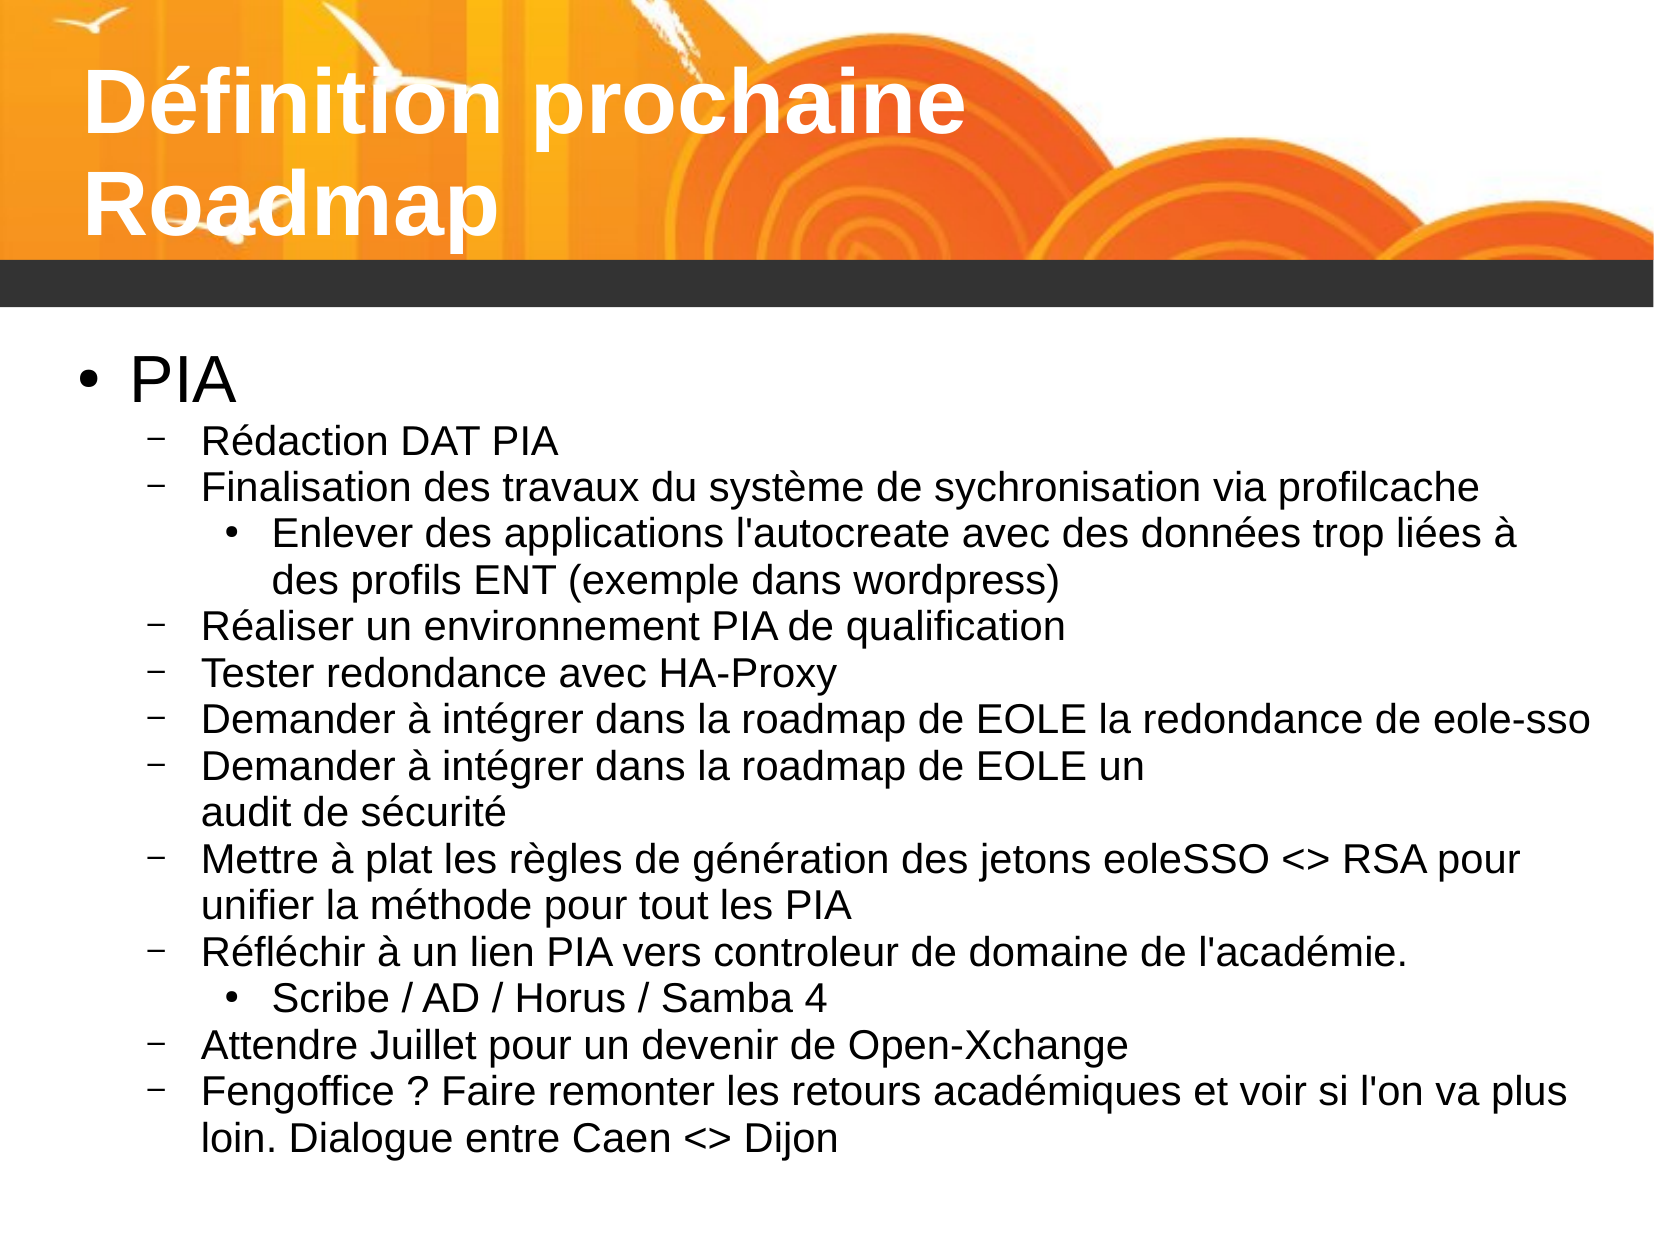

# Définition prochaine Roadmap
PIA
Rédaction DAT PIA
Finalisation des travaux du système de sychronisation via profilcache
Enlever des applications l'autocreate avec des données trop liées à des profils ENT (exemple dans wordpress)
Réaliser un environnement PIA de qualification
Tester redondance avec HA-Proxy
Demander à intégrer dans la roadmap de EOLE la redondance de eole-sso
Demander à intégrer dans la roadmap de EOLE un
audit de sécurité
Mettre à plat les règles de génération des jetons eoleSSO <> RSA pour unifier la méthode pour tout les PIA
Réfléchir à un lien PIA vers controleur de domaine de l'académie.
Scribe / AD / Horus / Samba 4
Attendre Juillet pour un devenir de Open-Xchange
Fengoffice ? Faire remonter les retours académiques et voir si l'on va plus loin. Dialogue entre Caen <> Dijon